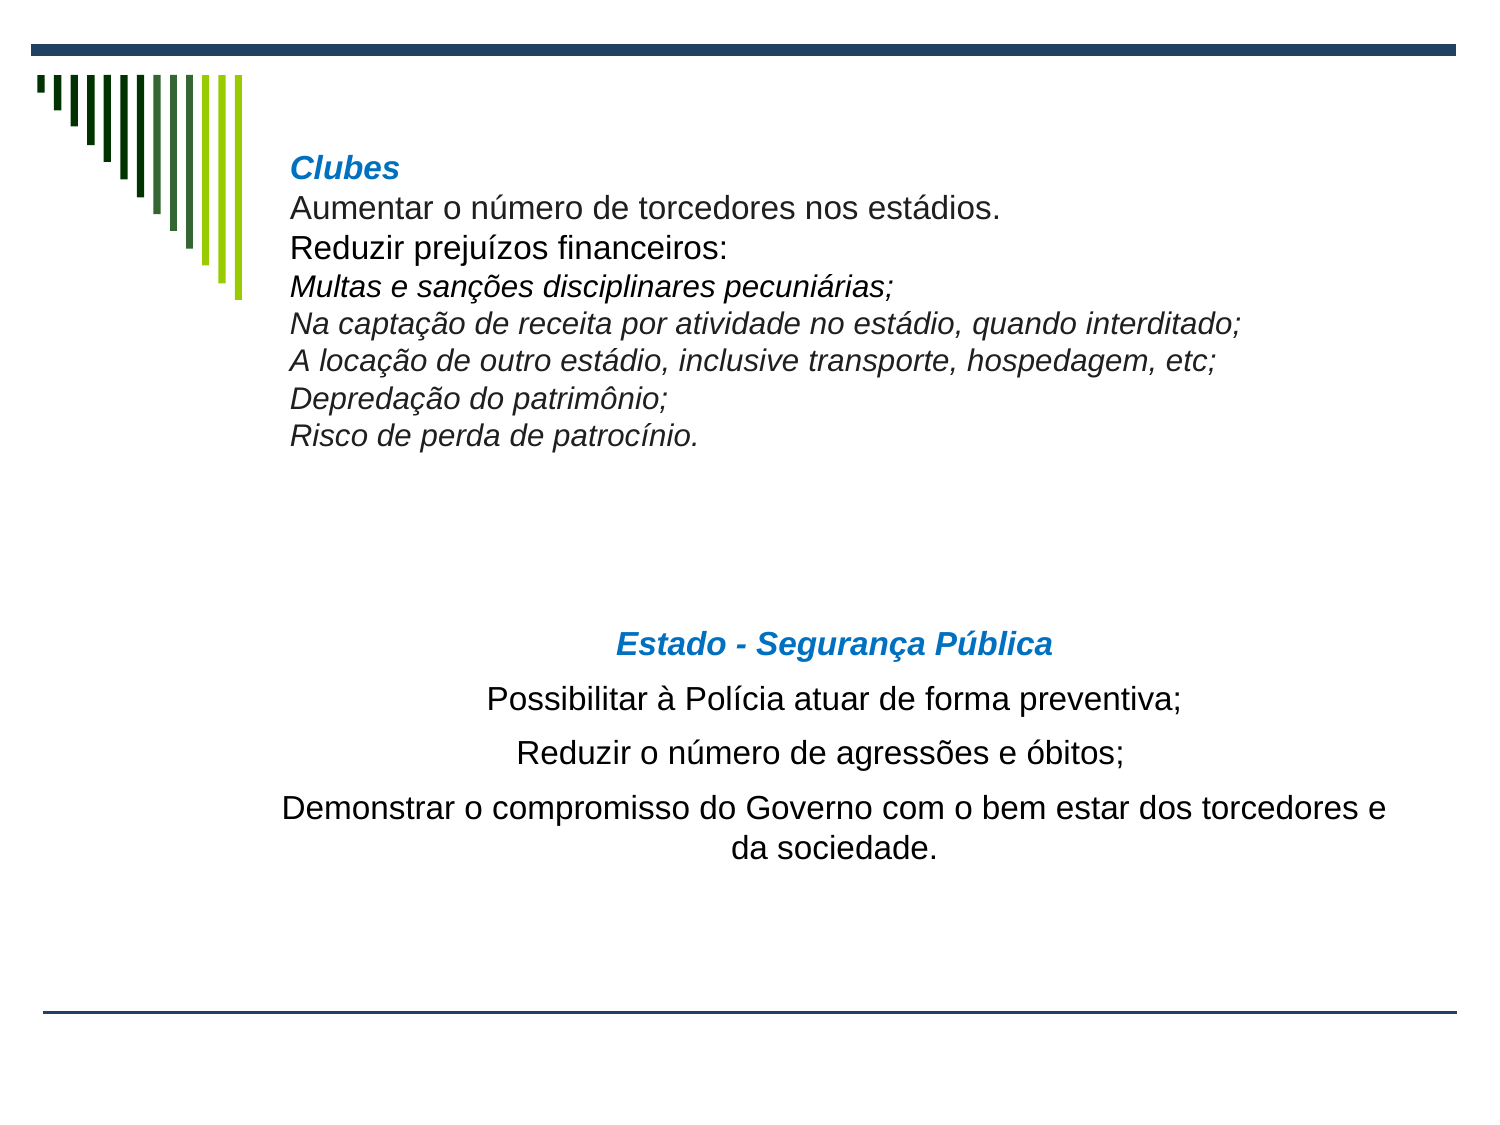

# Clubes Aumentar o número de torcedores nos estádios. Reduzir prejuízos financeiros: Multas e sanções disciplinares pecuniárias; Na captação de receita por atividade no estádio, quando interditado; A locação de outro estádio, inclusive transporte, hospedagem, etc; Depredação do patrimônio; Risco de perda de patrocínio.
Estado - Segurança Pública
Possibilitar à Polícia atuar de forma preventiva;
Reduzir o número de agressões e óbitos;
Demonstrar o compromisso do Governo com o bem estar dos torcedores e da sociedade.